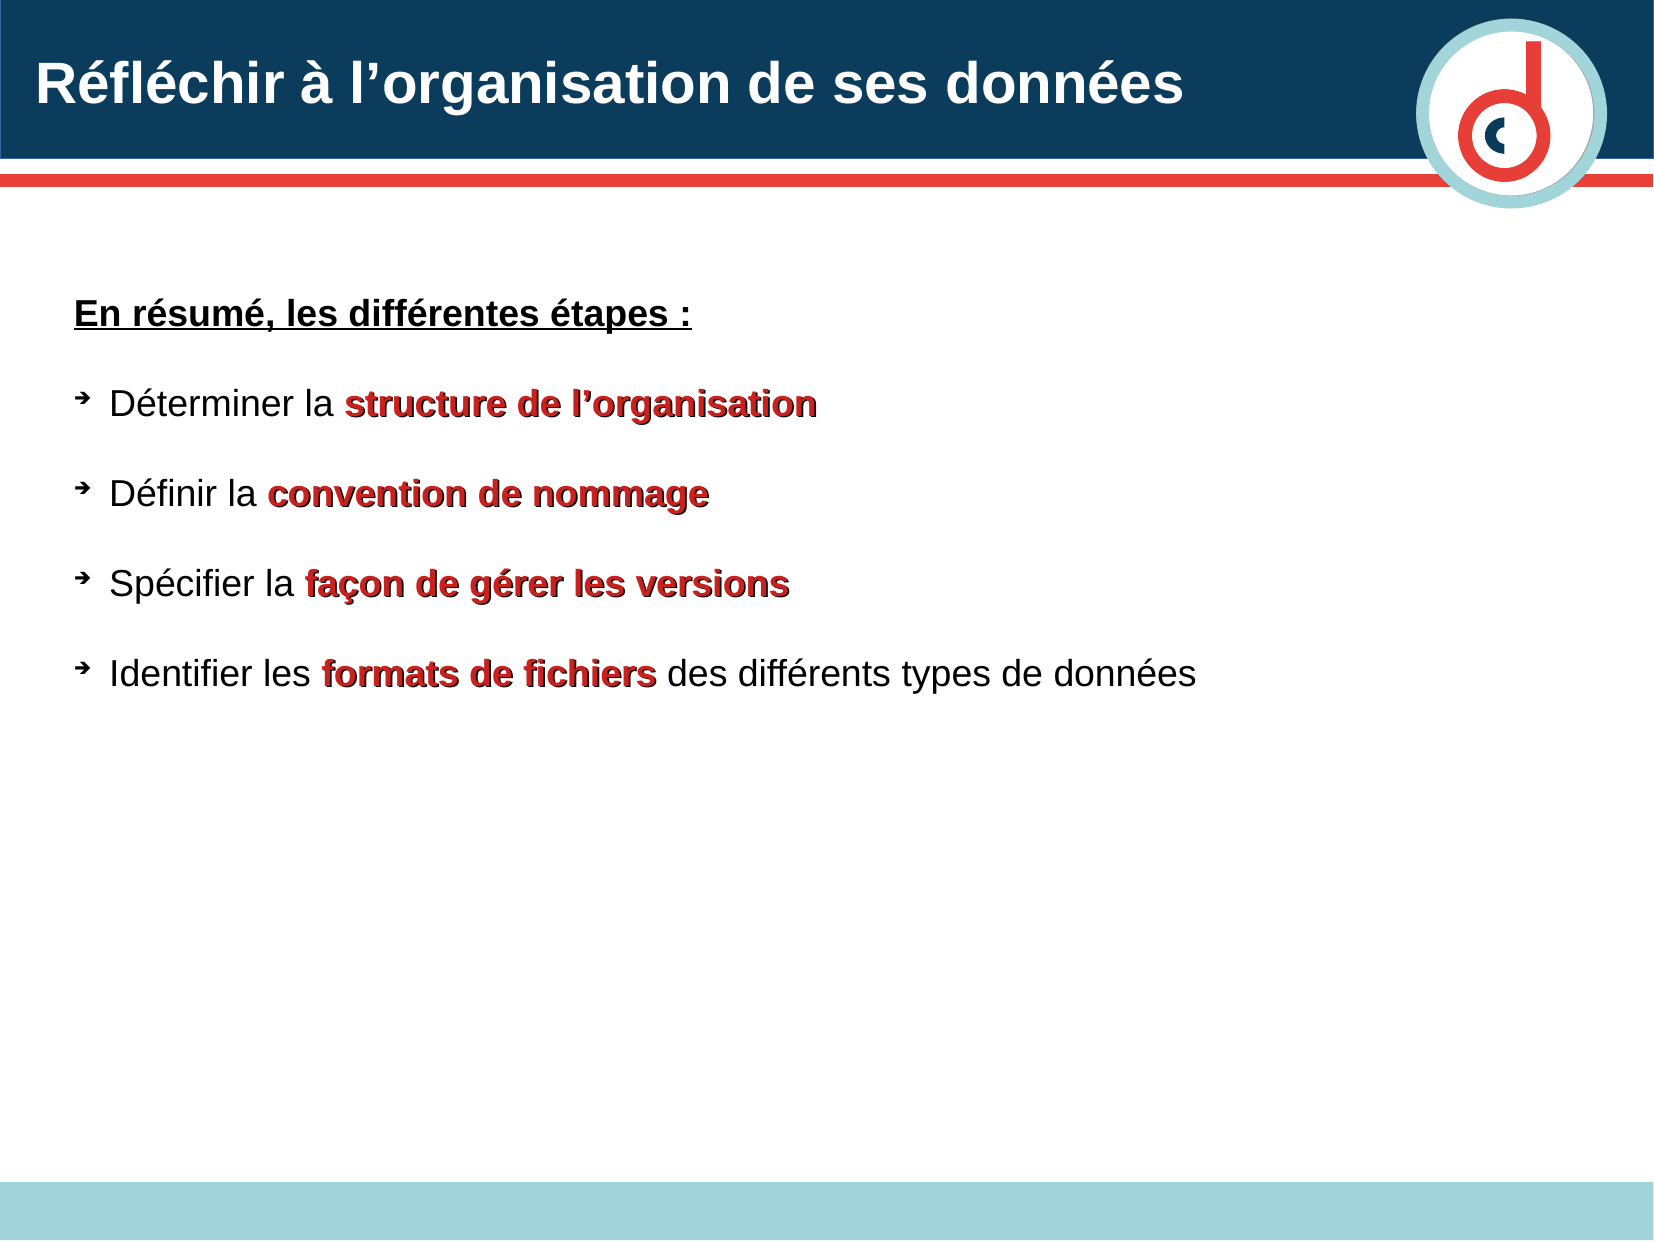

# Réfléchir à l’organisation de ses données
En résumé, les différentes étapes :
Déterminer la structure de l’organisation
Définir la convention de nommage
Spécifier la façon de gérer les versions
Identifier les formats de fichiers des différents types de données